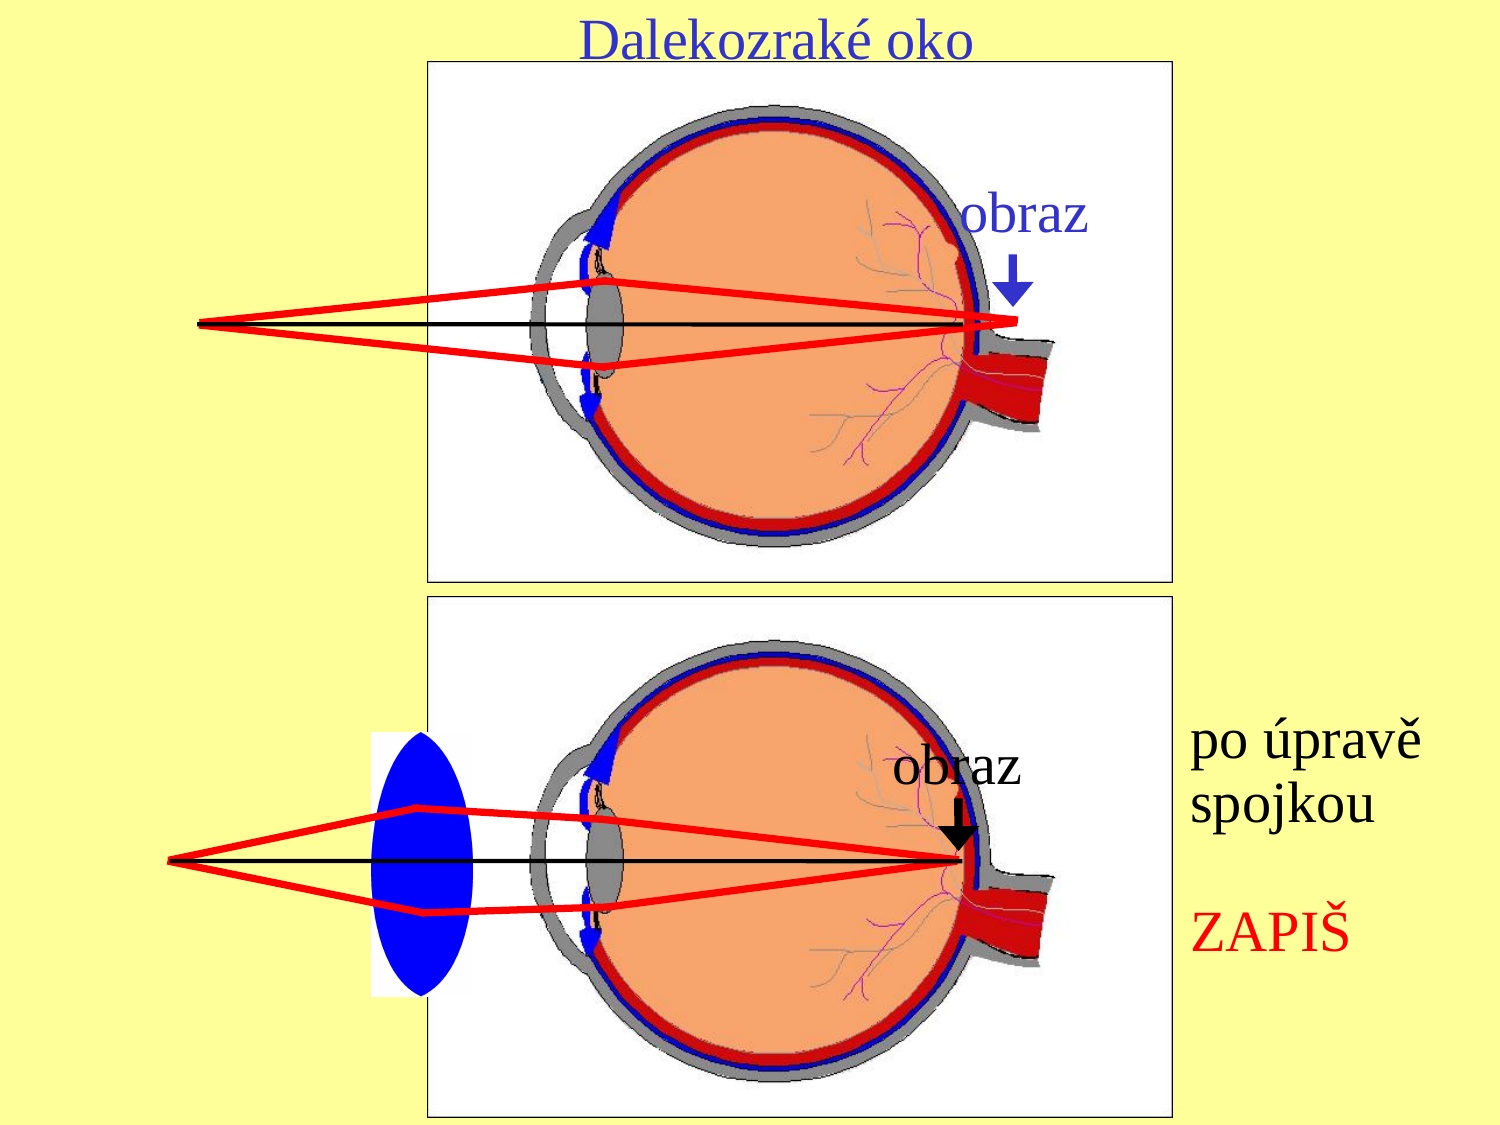

Dalekozraké oko
obraz
po úpravě
spojkou
ZAPIŠ
obraz